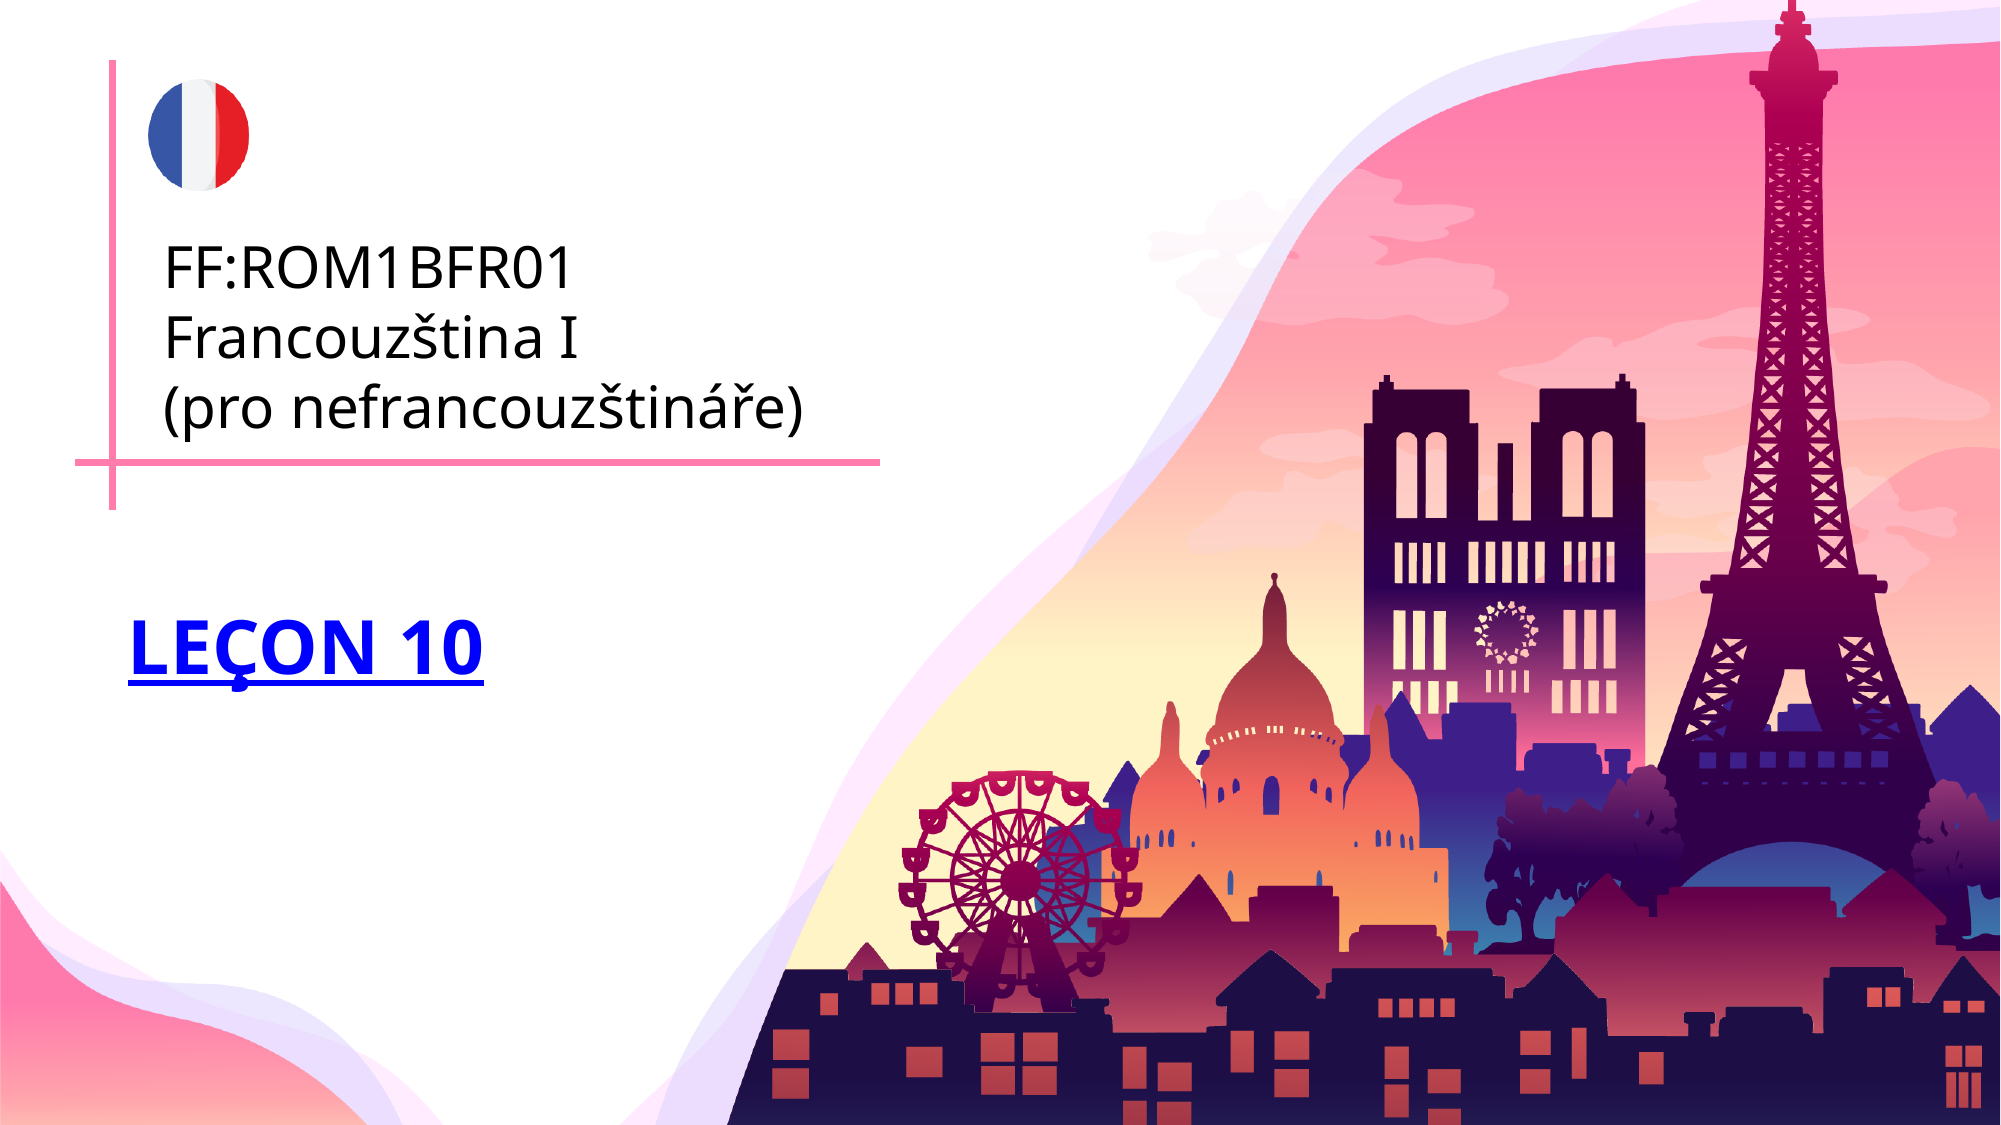

FF:ROM1BFR01 Francouzština I
(pro nefrancouzštináře)
LEÇON 10